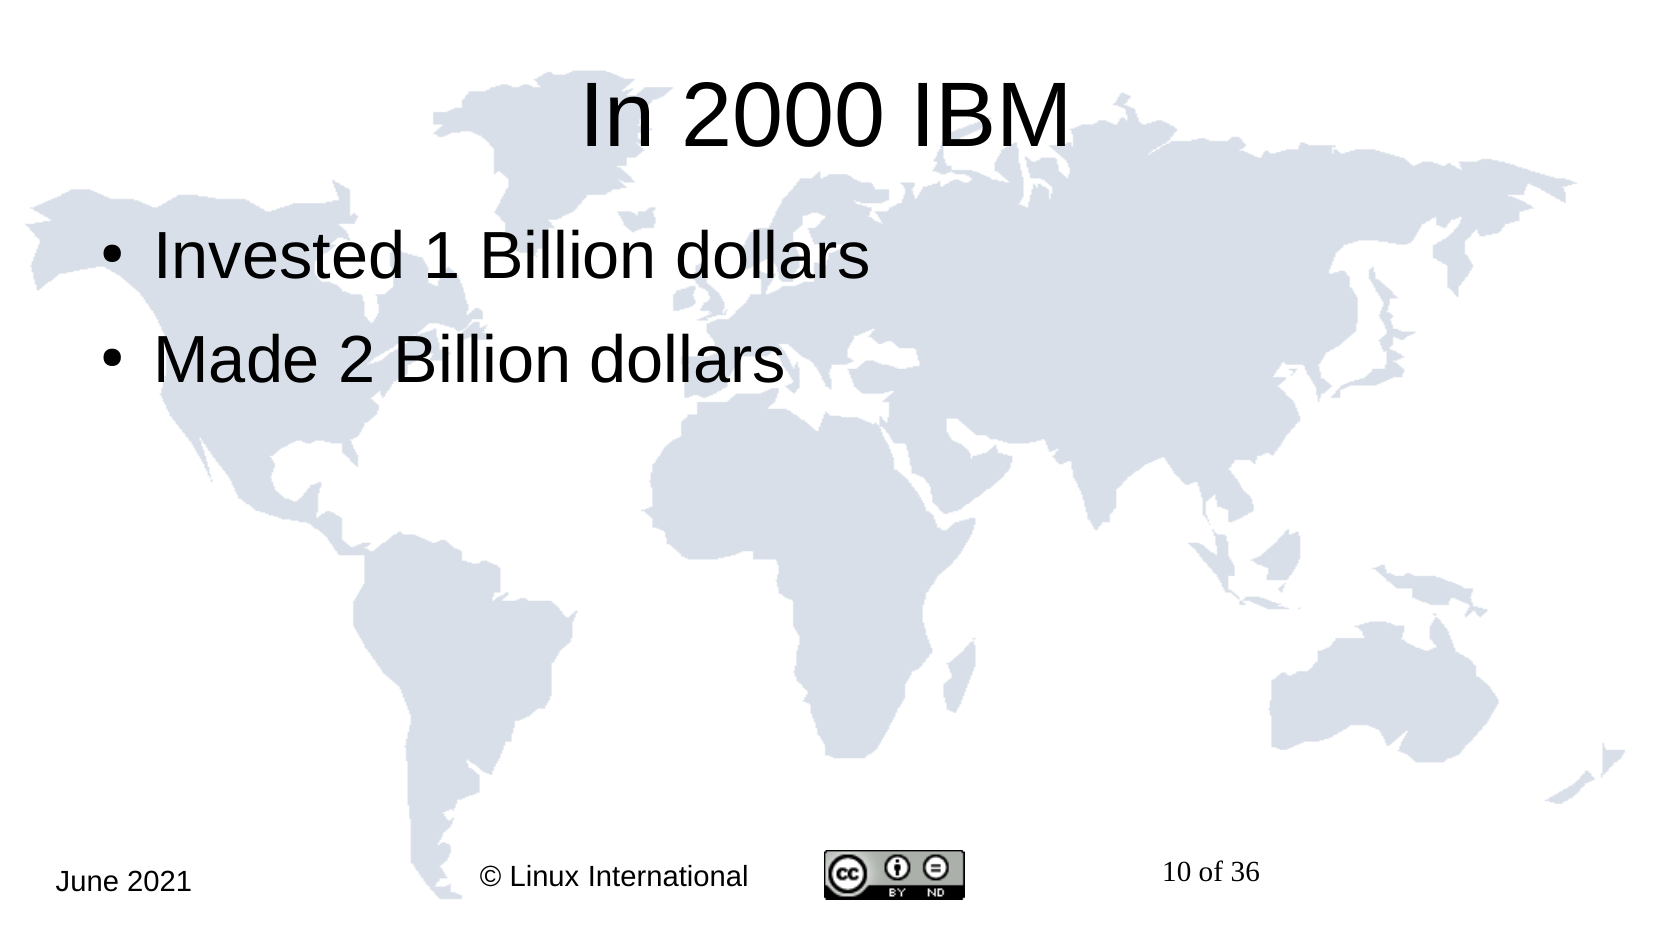

# In 2000 IBM
Invested 1 Billion dollars
Made 2 Billion dollars
10